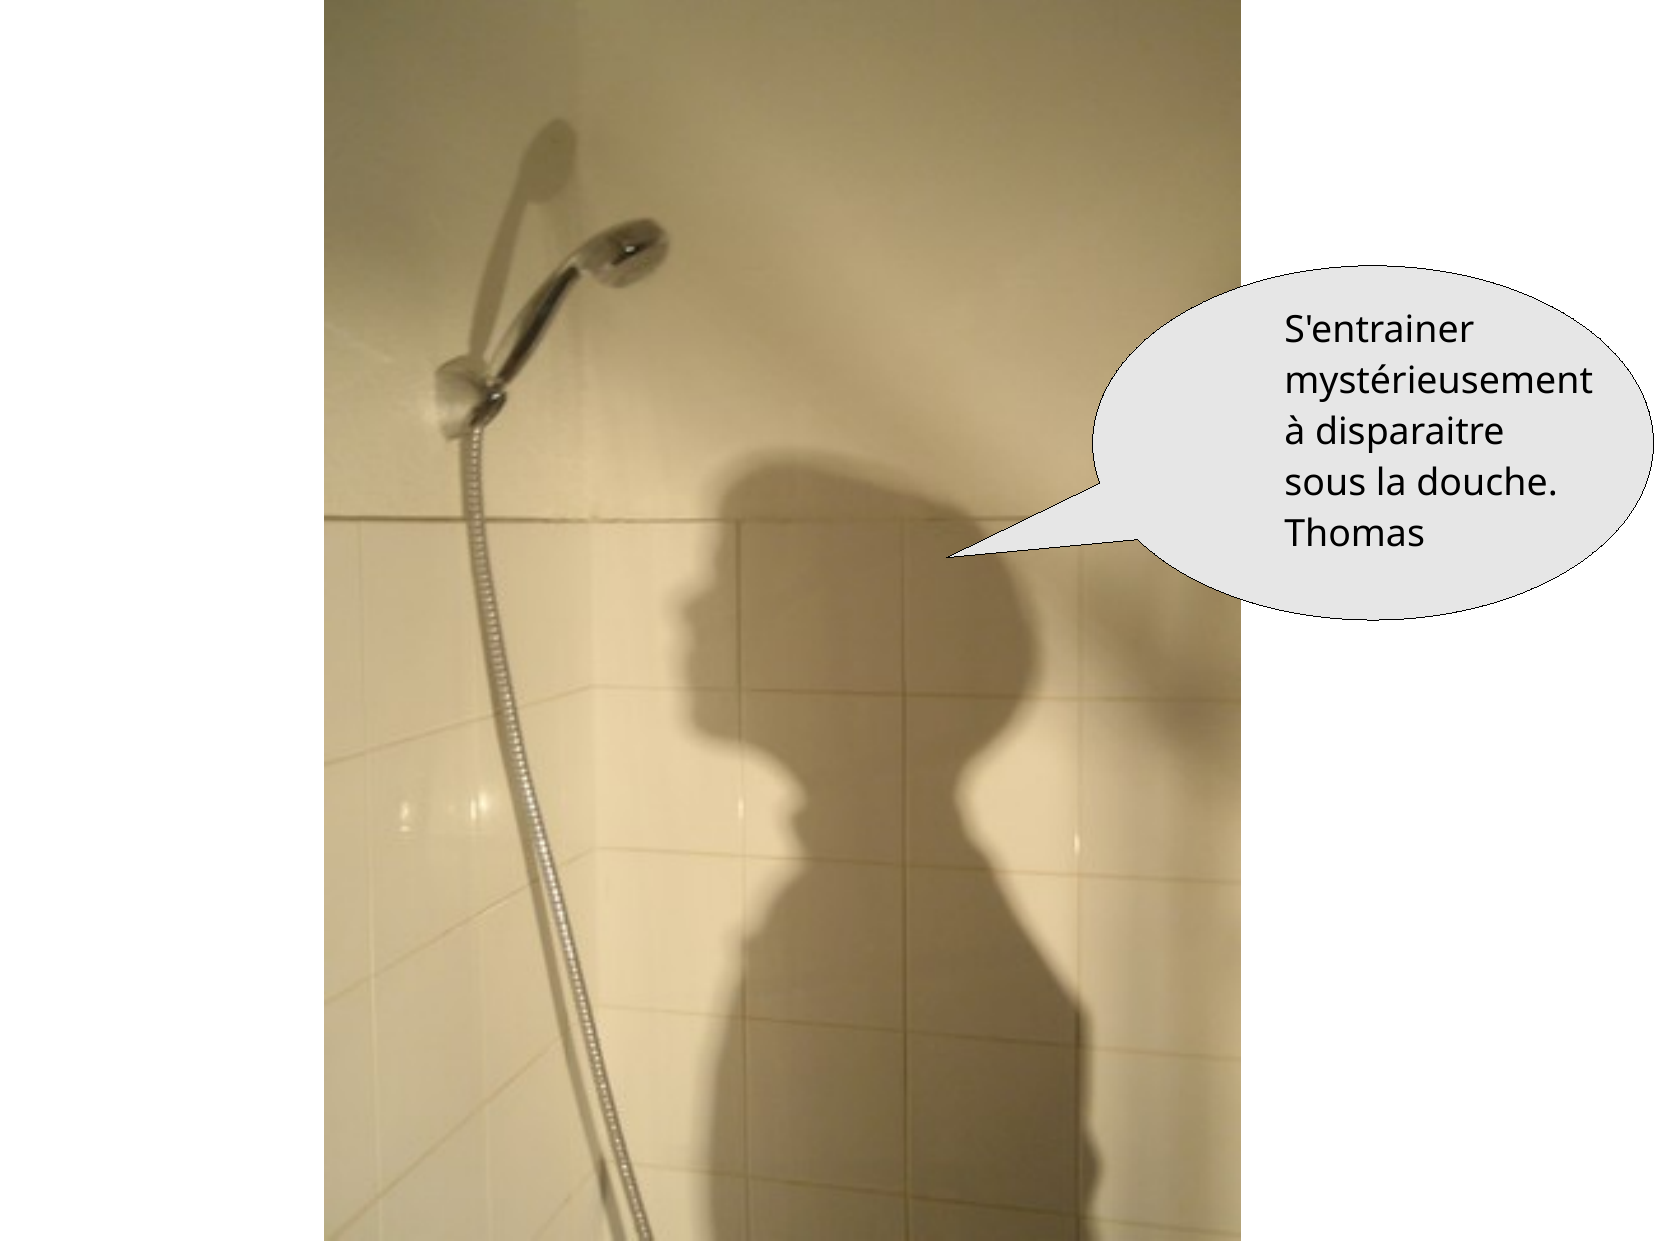

S'entrainer
mystérieusement
à disparaitre
sous la douche.
Thomas